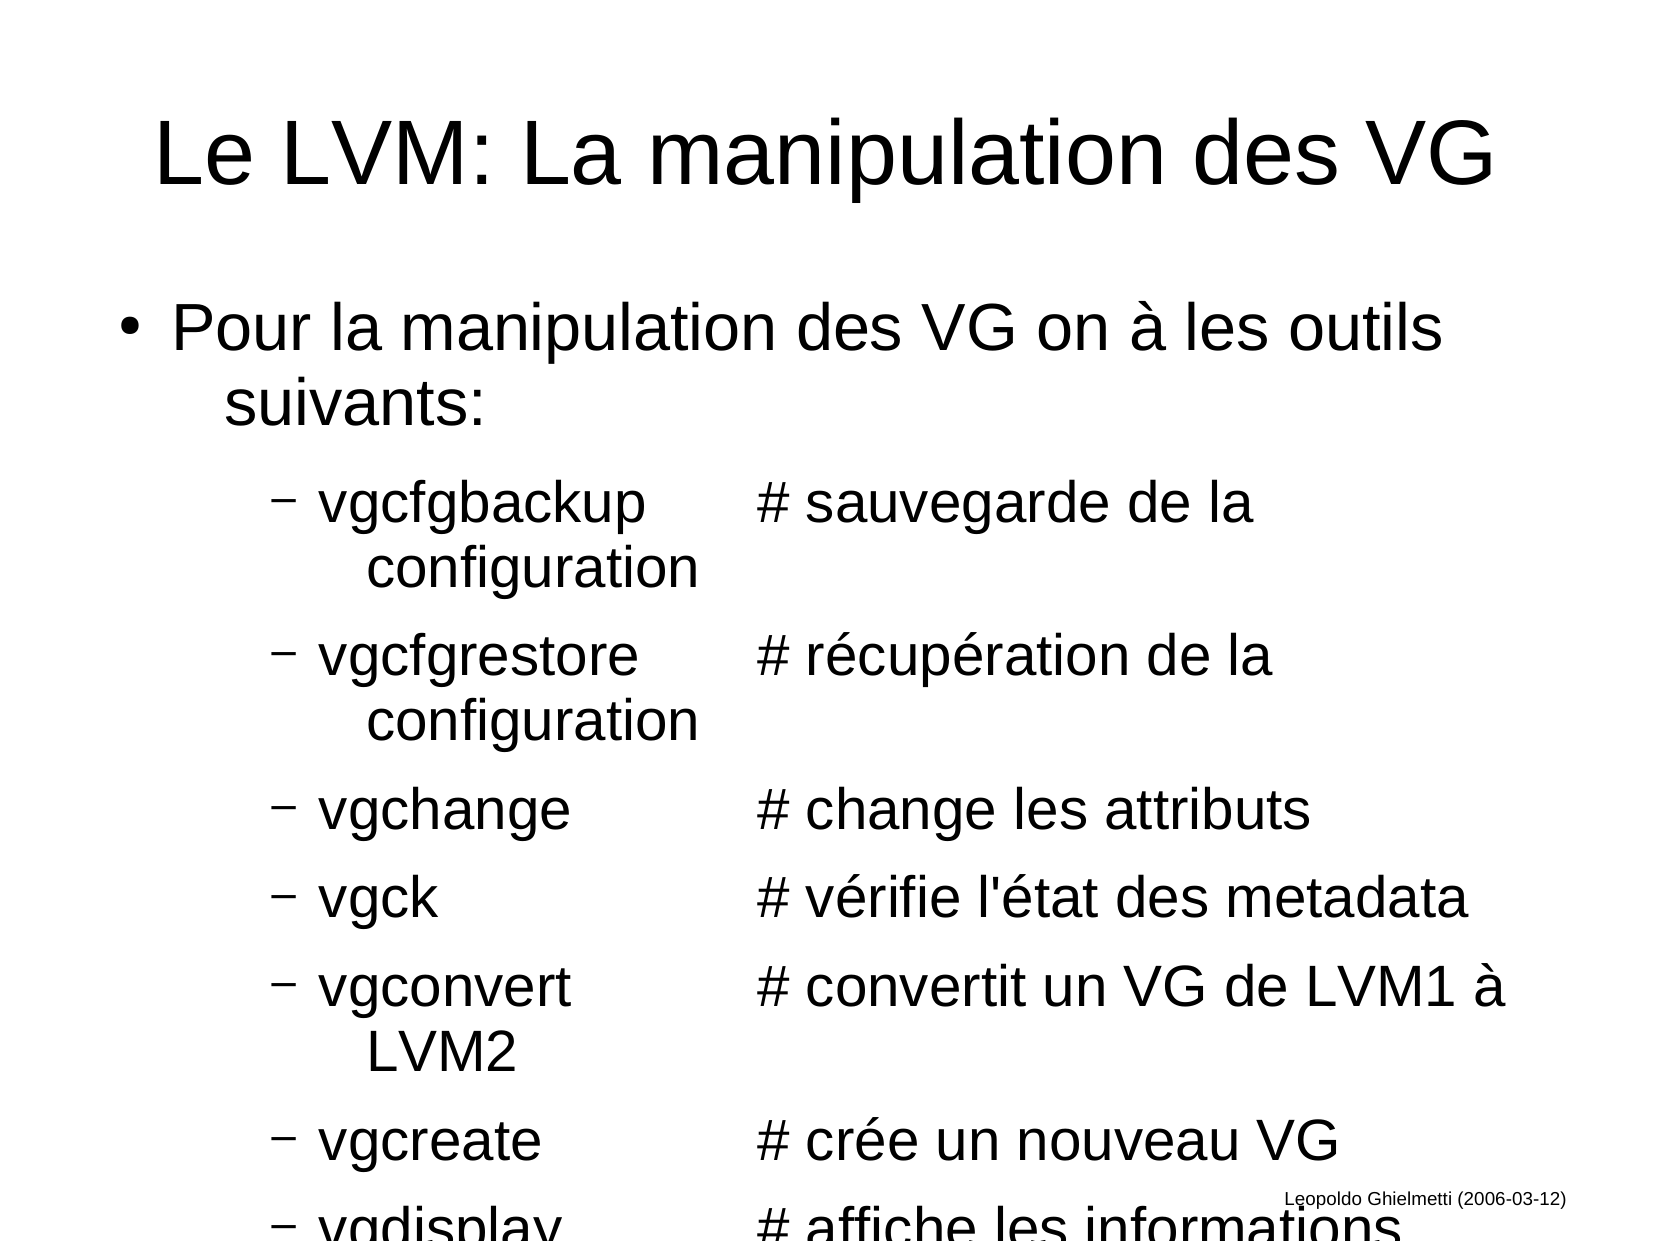

# Le LVM: La manipulation des VG
Pour la manipulation des VG on à les outils suivants:
vgcfgbackup	# sauvegarde de la configuration
vgcfgrestore	# récupération de la configuration
vgchange	# change les attributs
vgck	# vérifie l'état des metadata
vgconvert	# convertit un VG de LVM1 à LVM2
vgcreate	# crée un nouveau VG
vgdisplay	# affiche les informations détaillées
vgexport	# exporte un VG
Leopoldo Ghielmetti (2006-03-12)